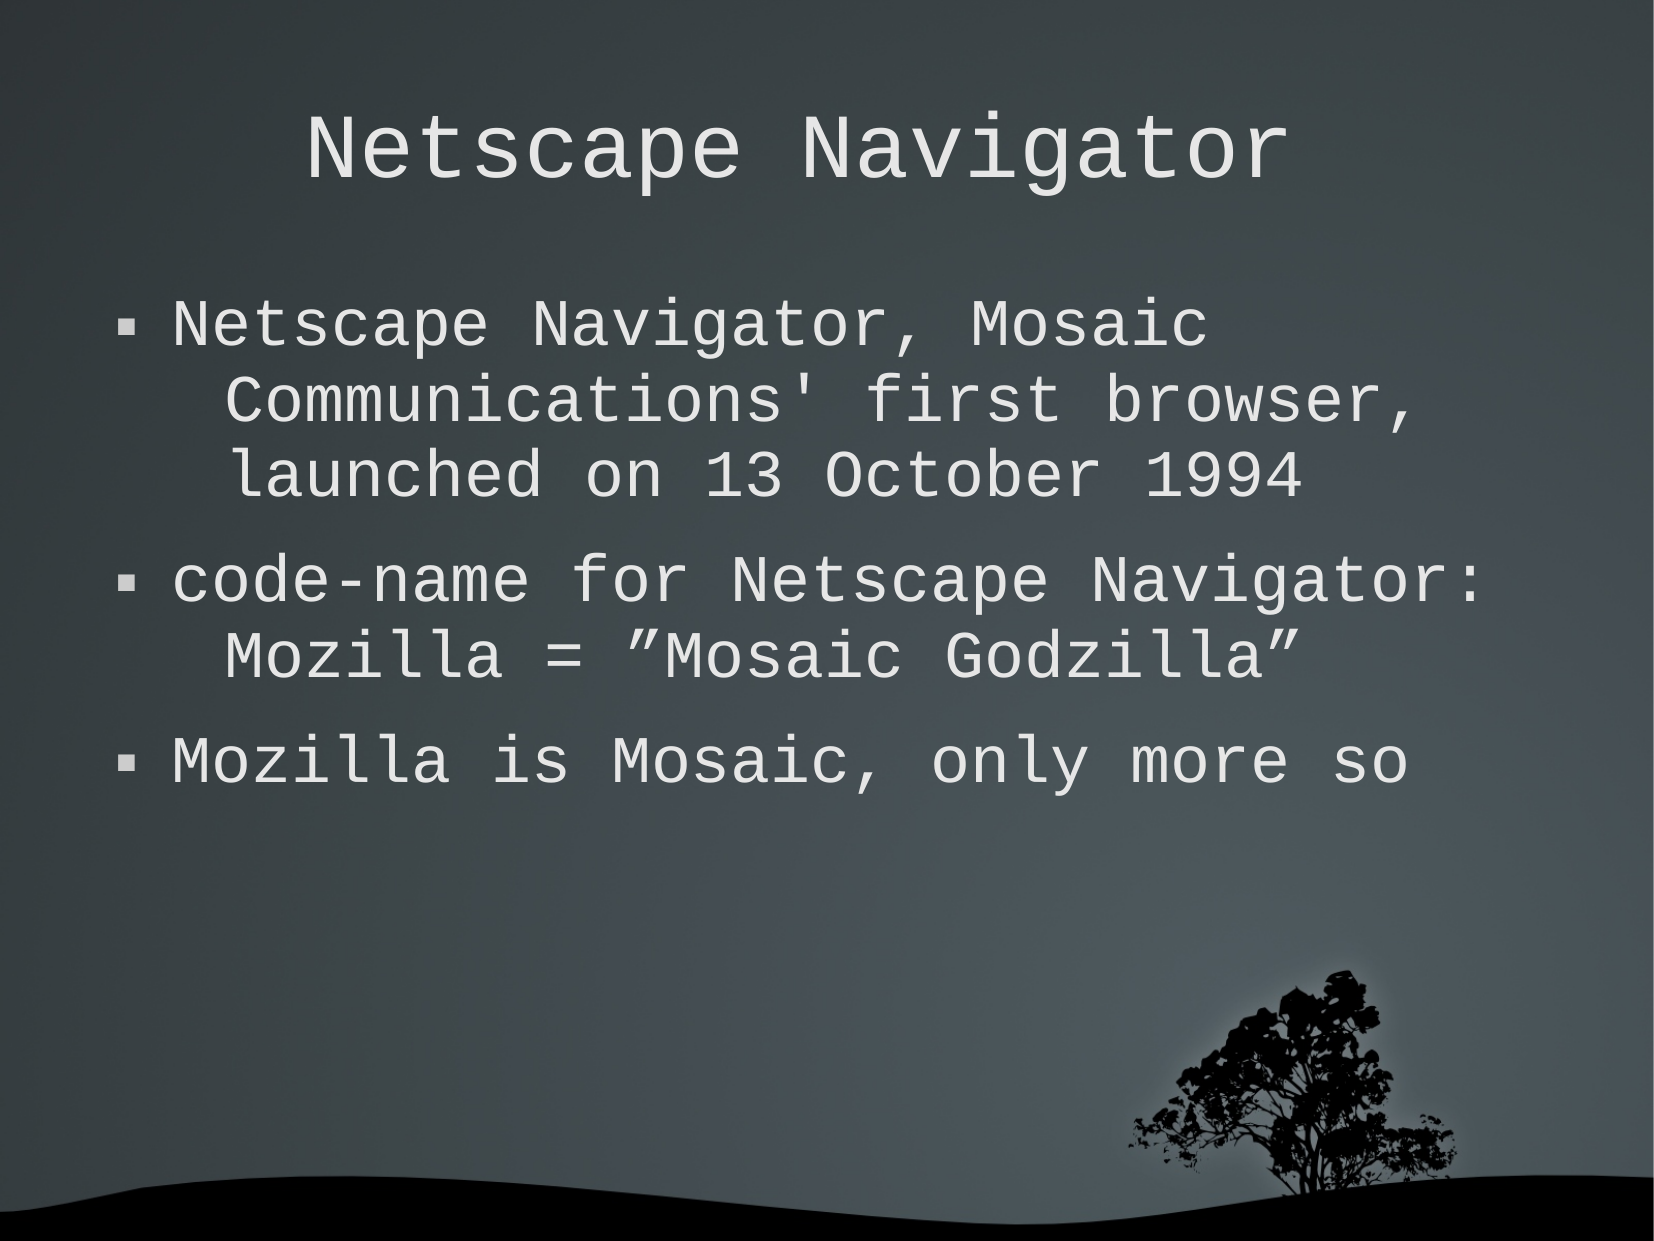

# Netscape Navigator
Netscape Navigator, Mosaic Communications' first browser, launched on 13 October 1994
code-name for Netscape Navigator: Mozilla = ”Mosaic Godzilla”
Mozilla is Mosaic, only more so